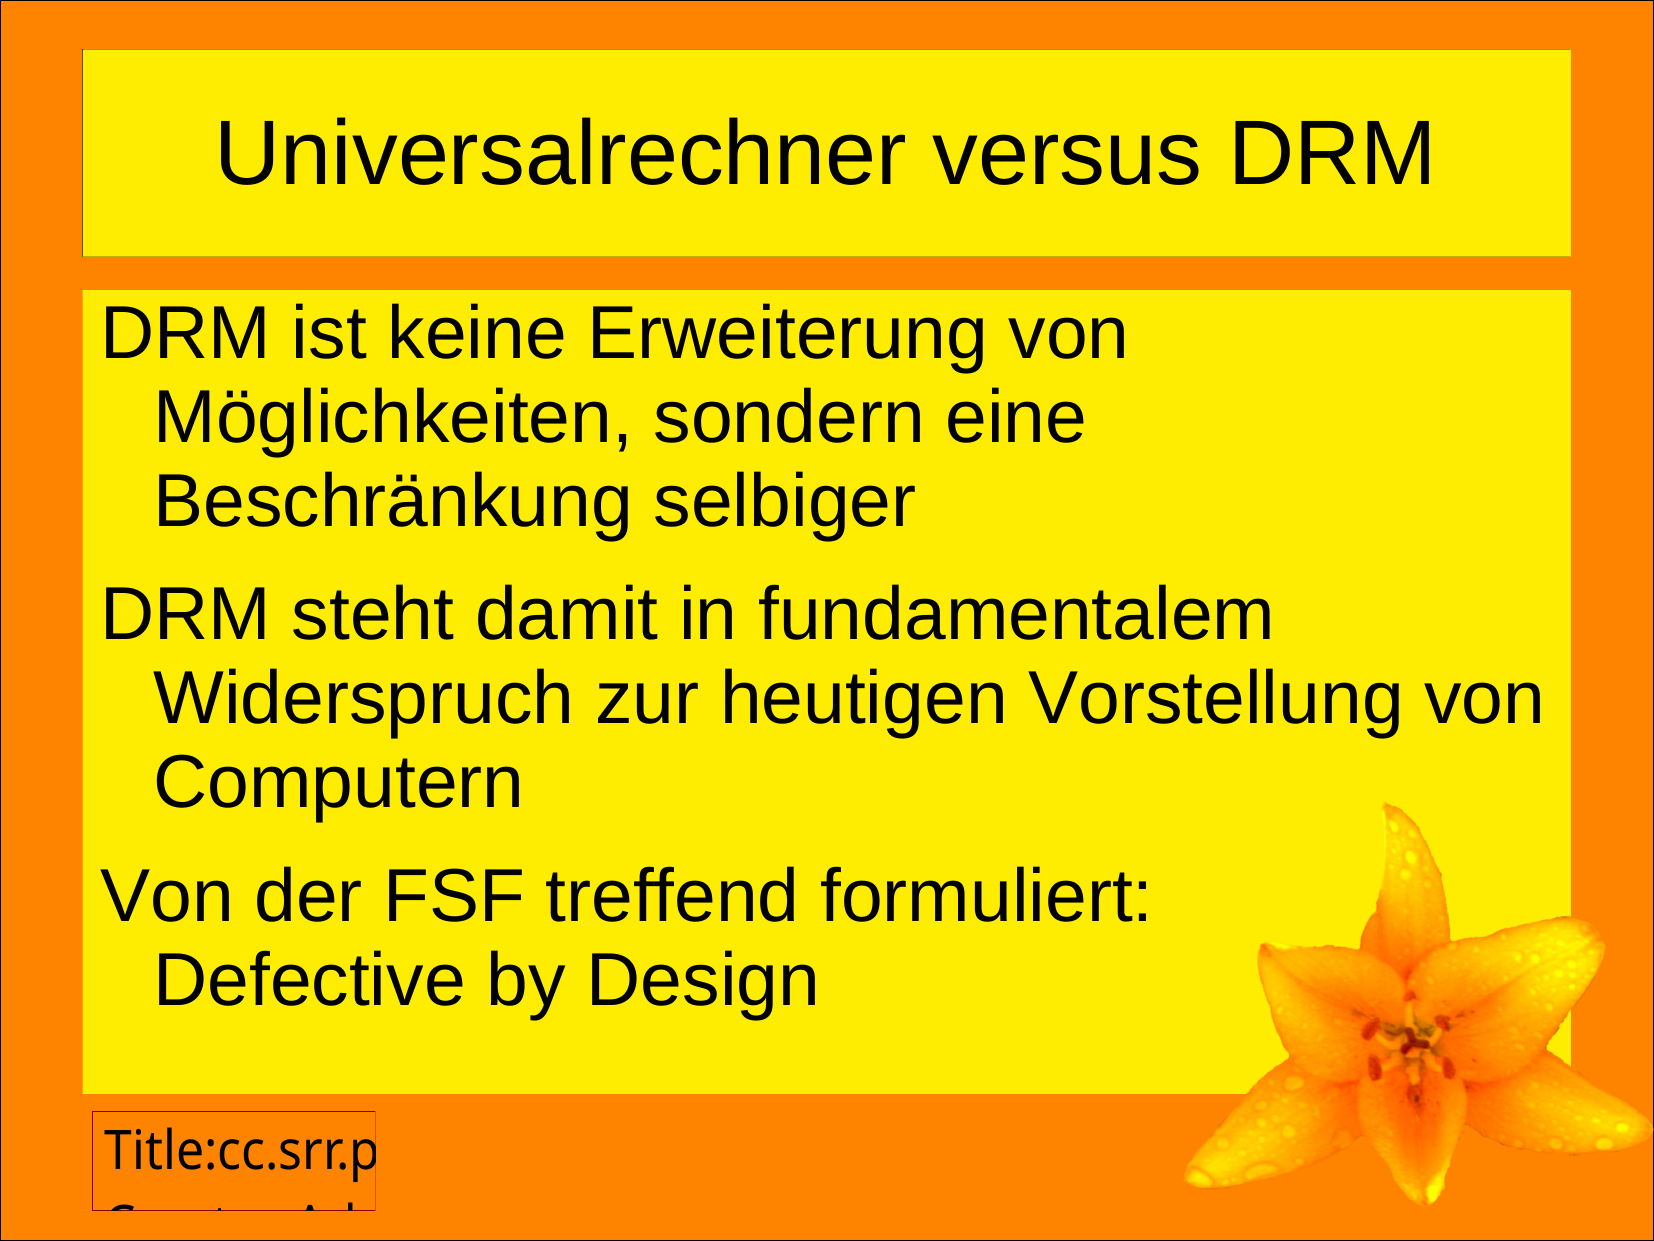

# Universalrechner versus DRM
DRM ist keine Erweiterung von Möglichkeiten, sondern eine Beschränkung selbiger
DRM steht damit in fundamentalem Widerspruch zur heutigen Vorstellung von Computern
Von der FSF treffend formuliert:
Defective by Design